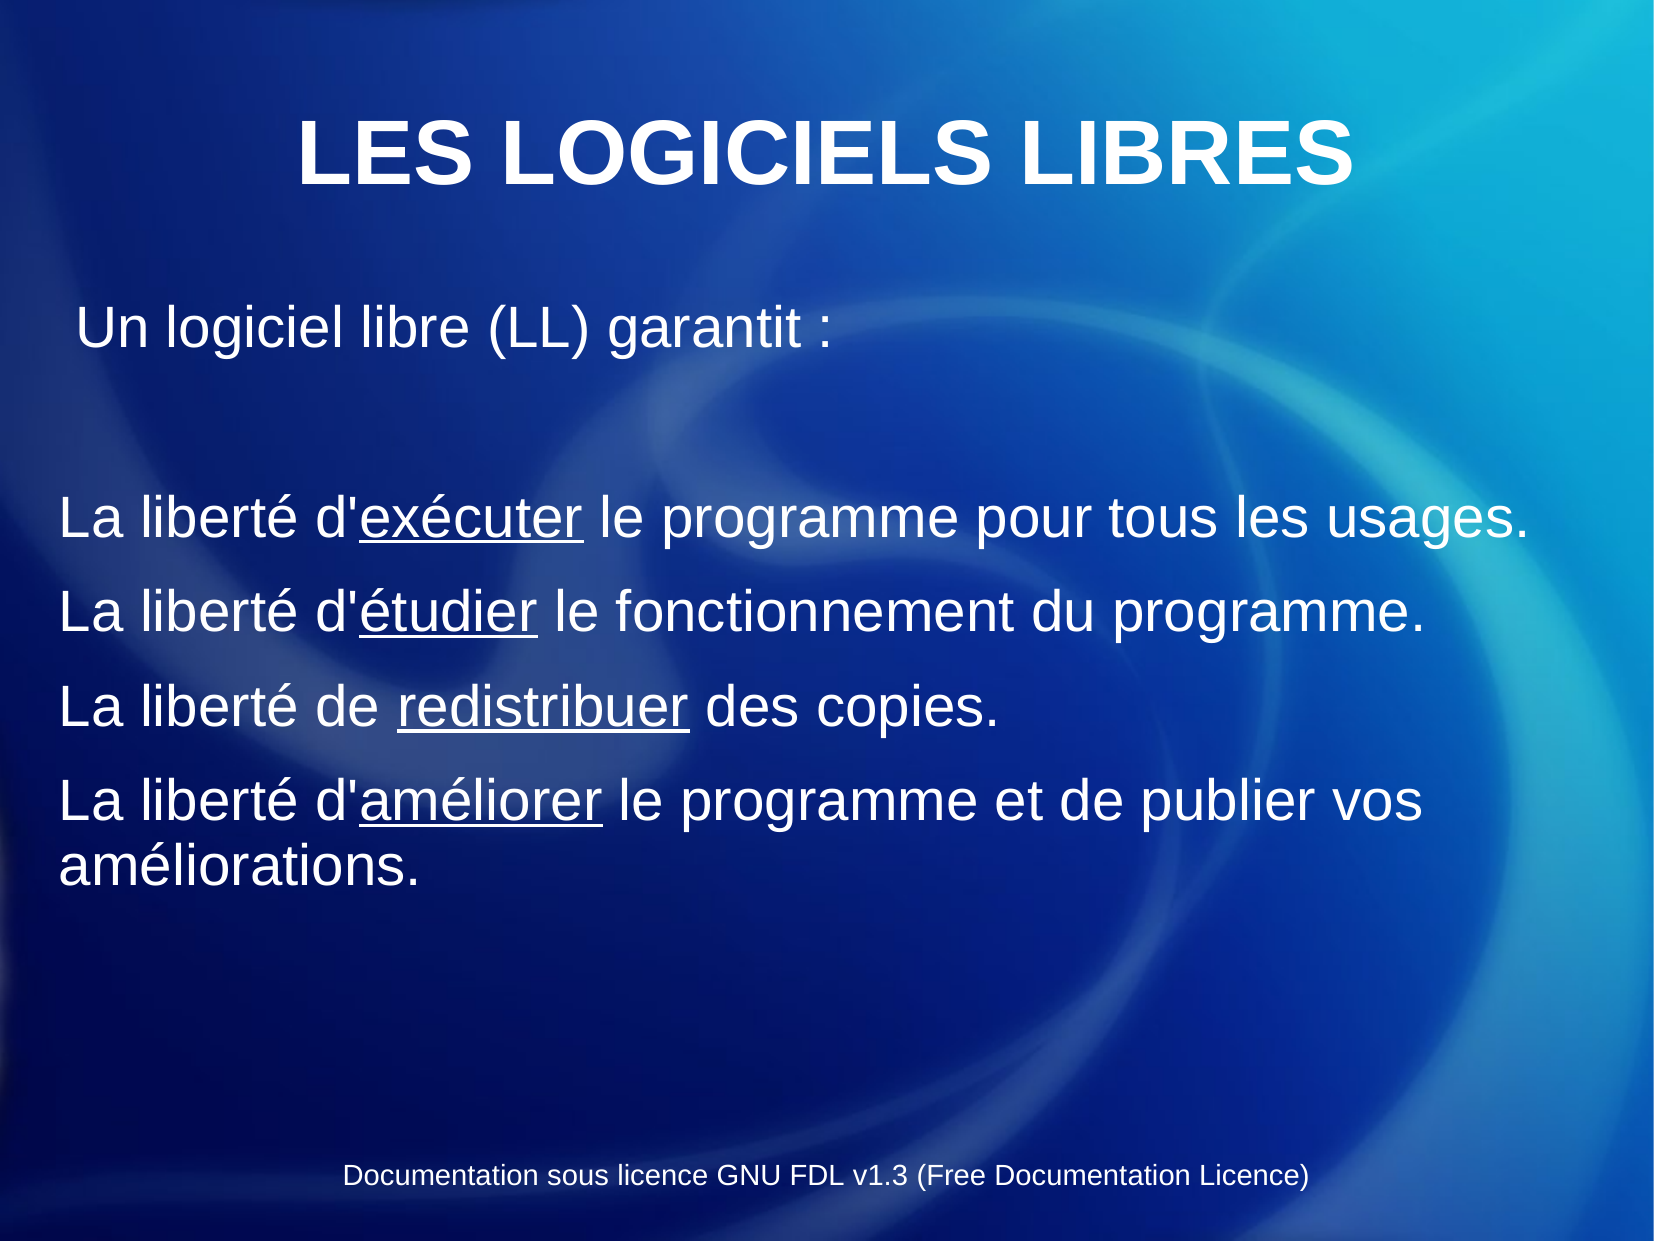

# LES LOGICIELS LIBRES
 Un logiciel libre (LL) garantit :
La liberté d'exécuter le programme pour tous les usages.
La liberté d'étudier le fonctionnement du programme.
La liberté de redistribuer des copies.
La liberté d'améliorer le programme et de publier vos améliorations.
Documentation sous licence GNU FDL v1.3 (Free Documentation Licence)